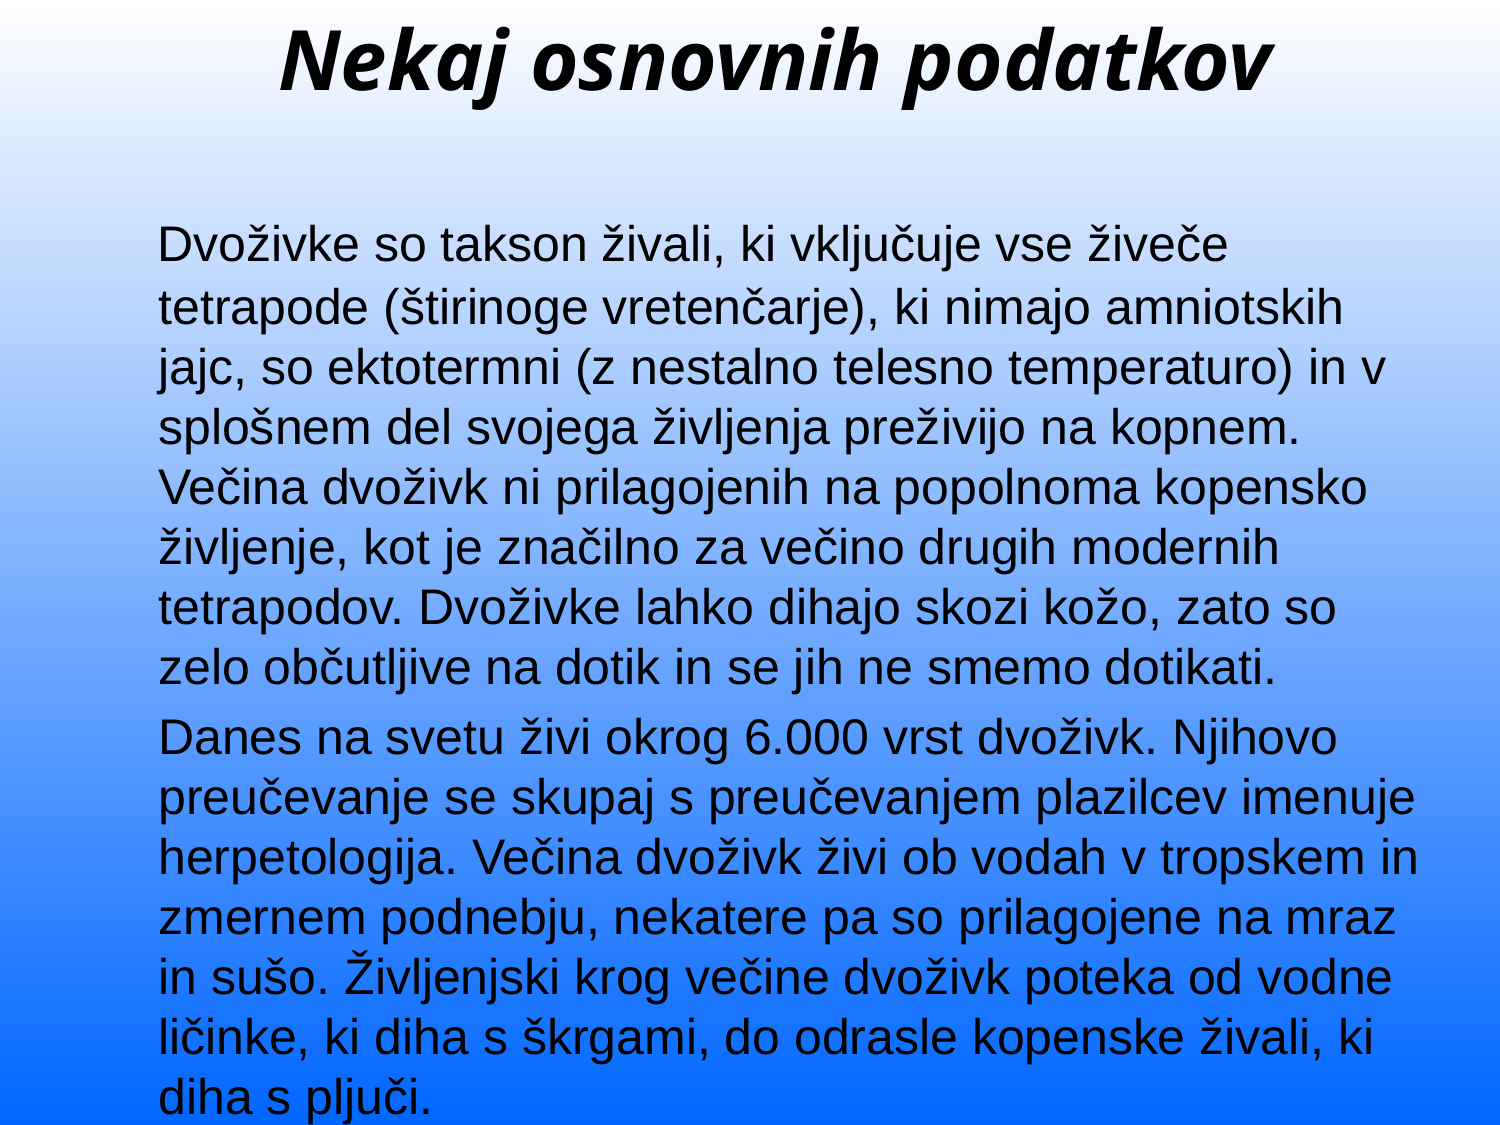

Nekaj osnovnih podatkov
 Dvoživke so takson živali, ki vključuje vse živeče tetrapode (štirinoge vretenčarje), ki nimajo amniotskih jajc, so ektotermni (z nestalno telesno temperaturo) in v splošnem del svojega življenja preživijo na kopnem. Večina dvoživk ni prilagojenih na popolnoma kopensko življenje, kot je značilno za večino drugih modernih tetrapodov. Dvoživke lahko dihajo skozi kožo, zato so zelo občutljive na dotik in se jih ne smemo dotikati.
 Danes na svetu živi okrog 6.000 vrst dvoživk. Njihovo preučevanje se skupaj s preučevanjem plazilcev imenuje herpetologija. Večina dvoživk živi ob vodah v tropskem in zmernem podnebju, nekatere pa so prilagojene na mraz in sušo. Življenjski krog večine dvoživk poteka od vodne ličinke, ki diha s škrgami, do odrasle kopenske živali, ki diha s pljuči.